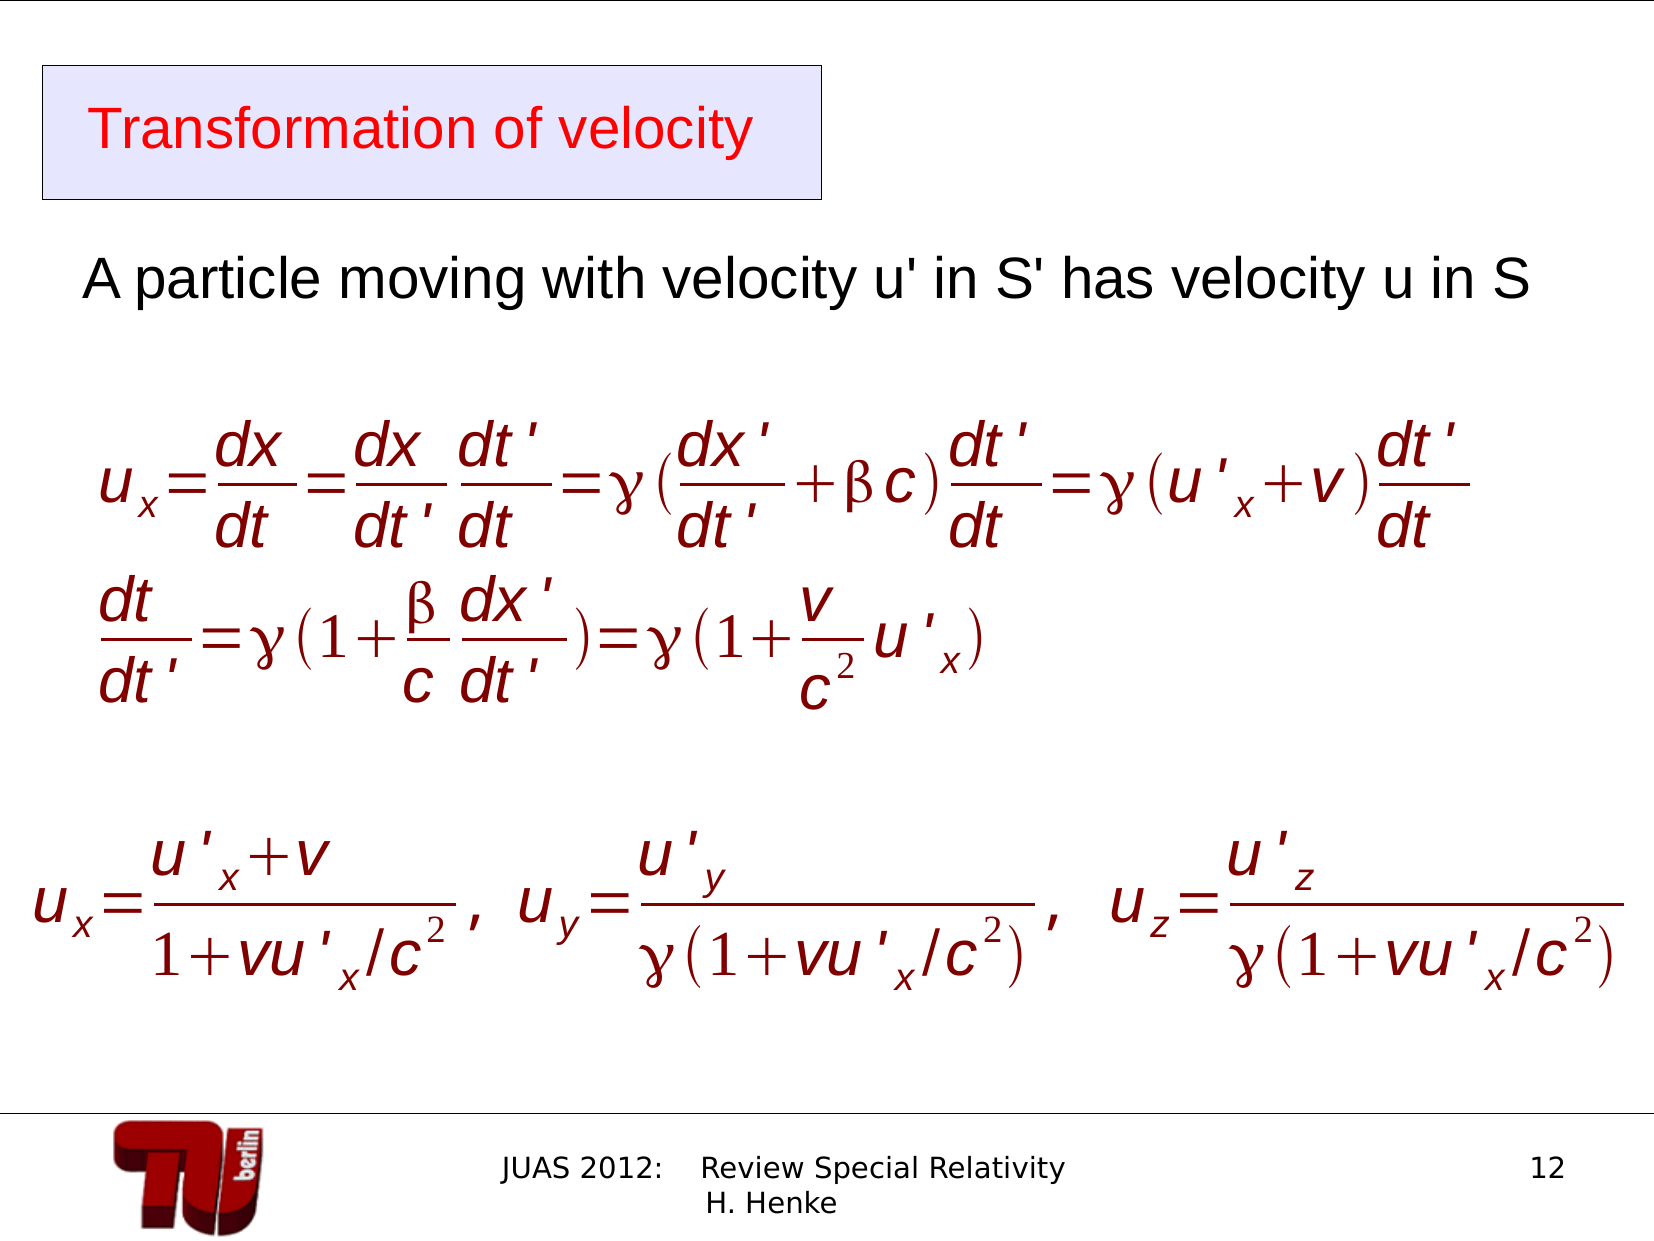

Transformation of velocity
A particle moving with velocity u' in S' has velocity u in S
12